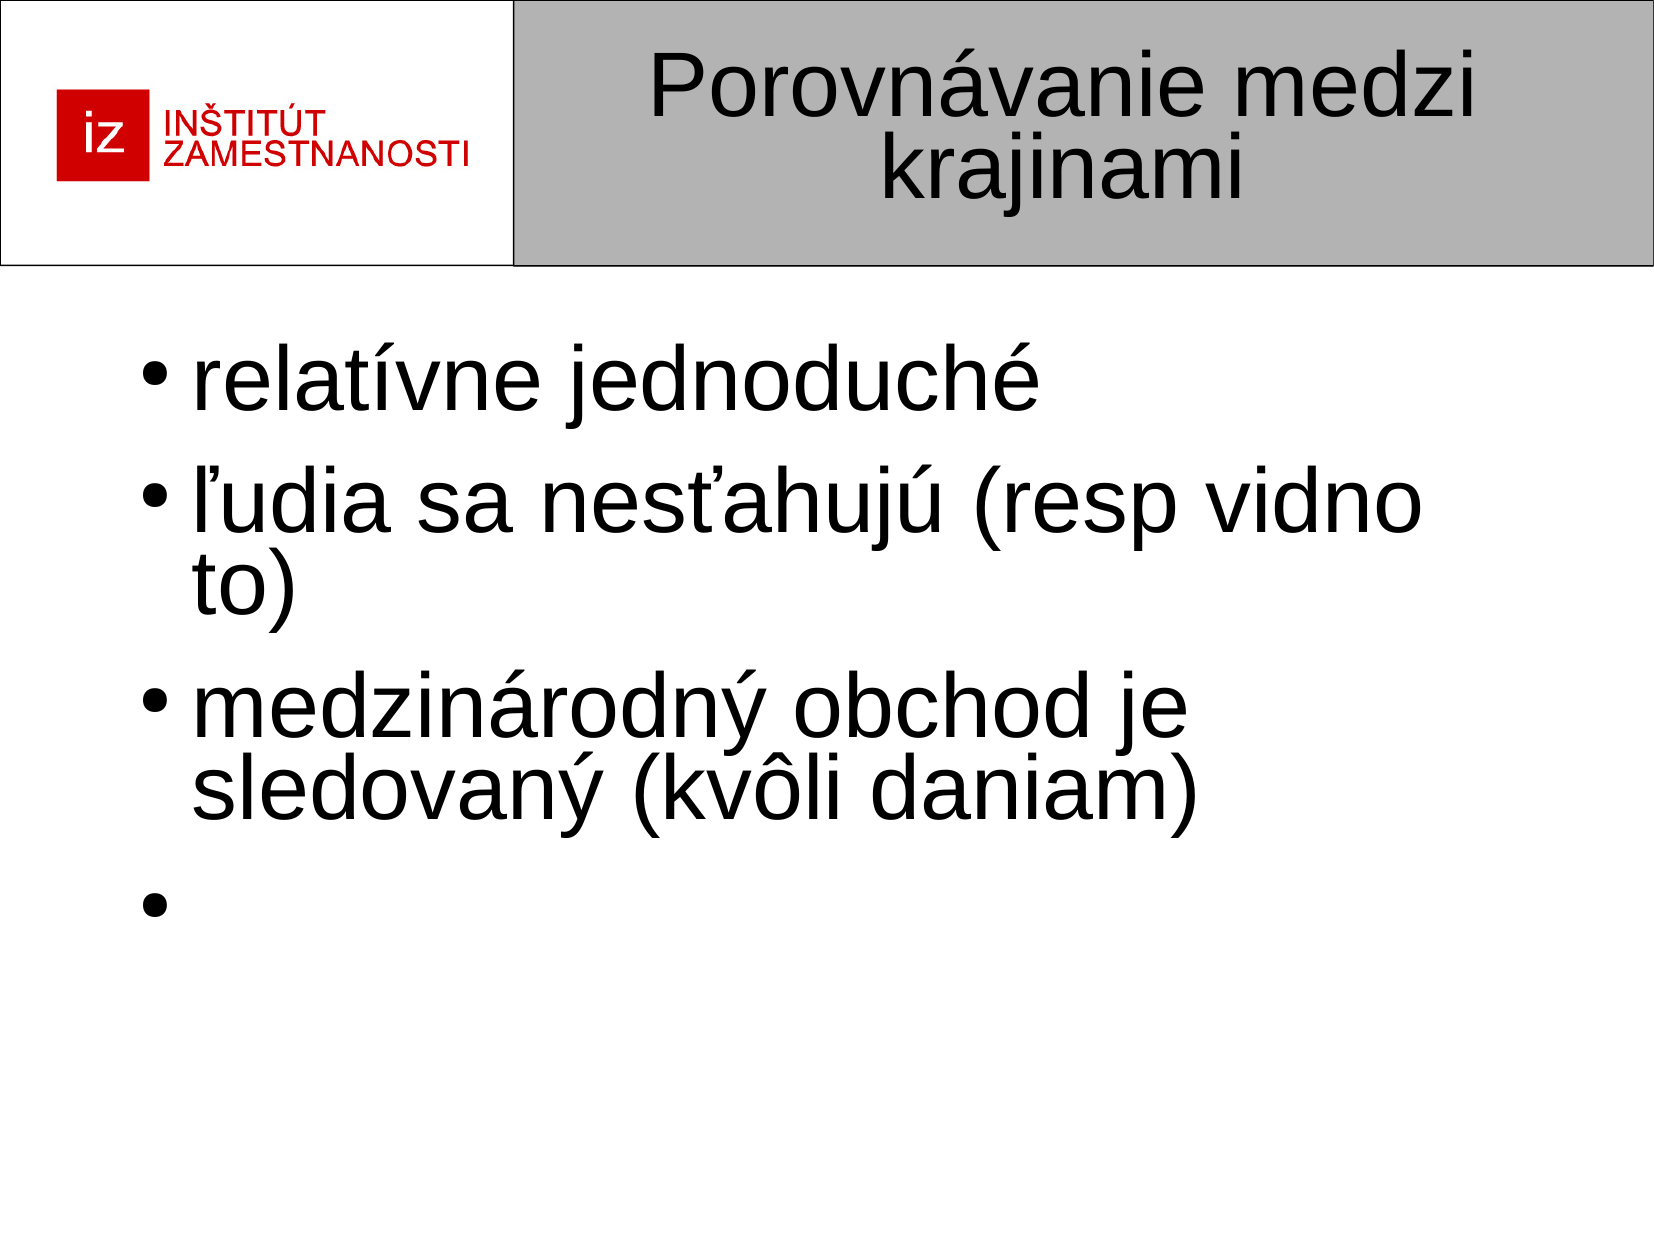

# Porovnávanie medzi krajinami
relatívne jednoduché
ľudia sa nesťahujú (resp vidno to)
medzinárodný obchod je sledovaný (kvôli daniam)